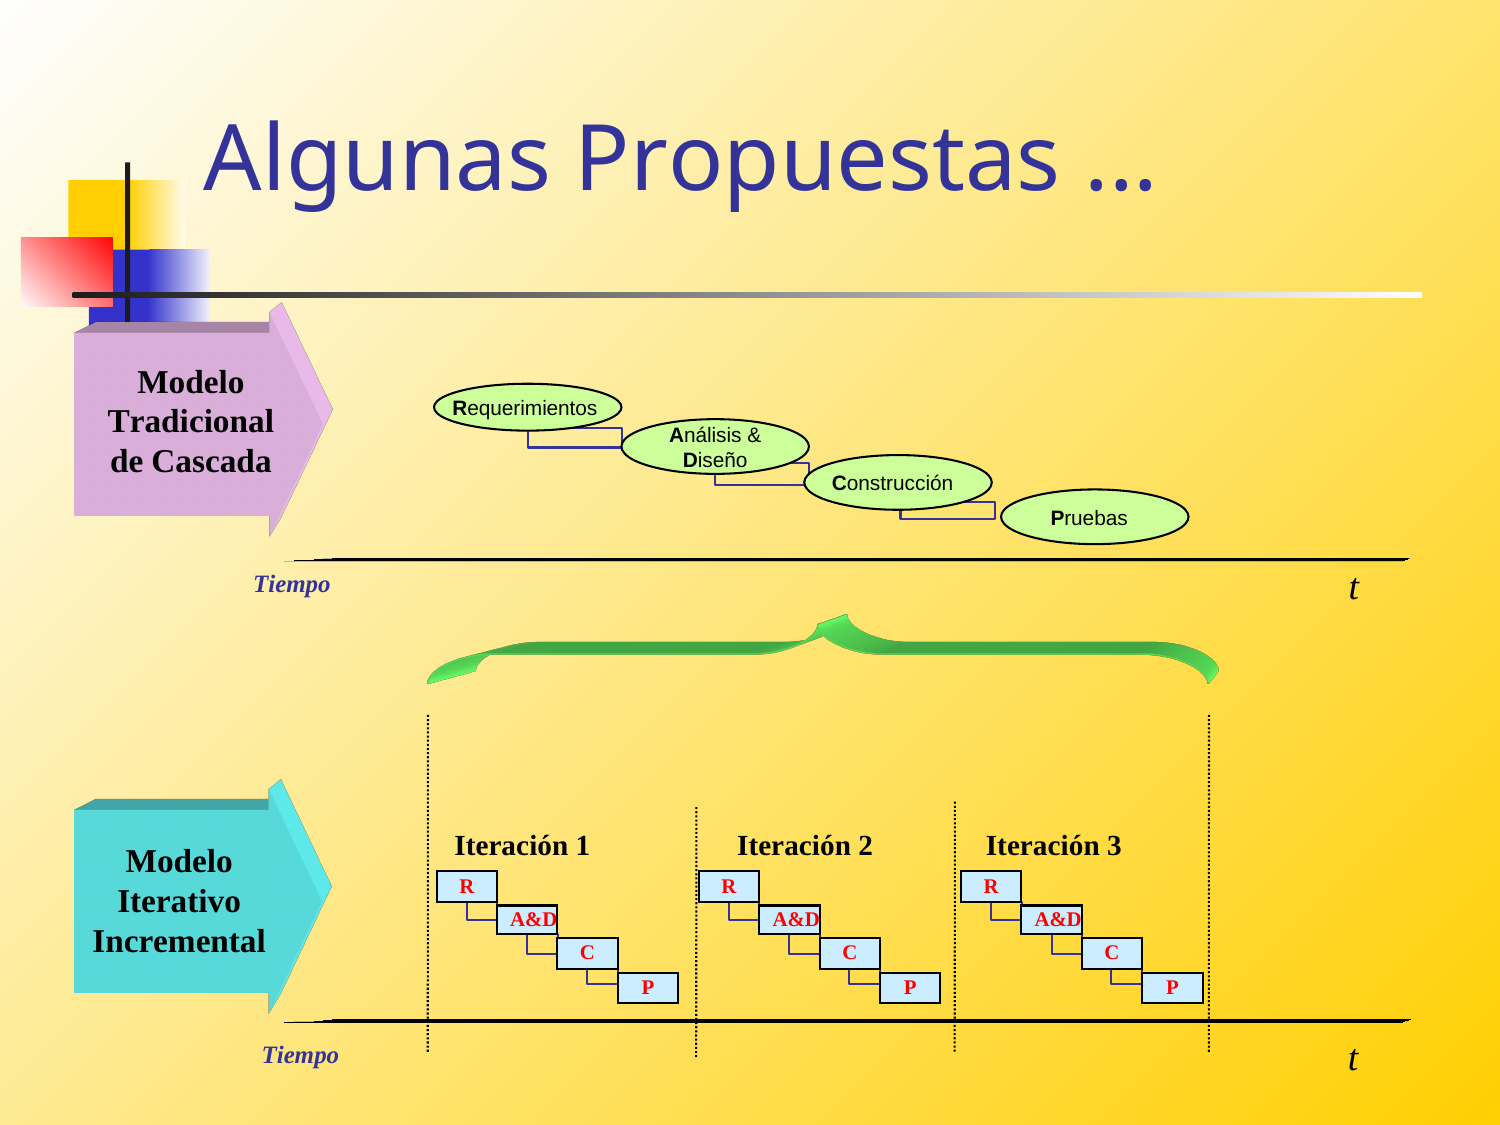

# Algunas Propuestas ...
Modelo Tradicional de Cascada
Requerimientos
Análisis & Diseño
Construcción
Pruebas
t
Tiempo
Iteración 1
Iteración 2
Iteración 3
Modelo Iterativo Incremental
R
R
R
A&D
A&D
A&D
C
C
C
P
P
P
t
Tiempo